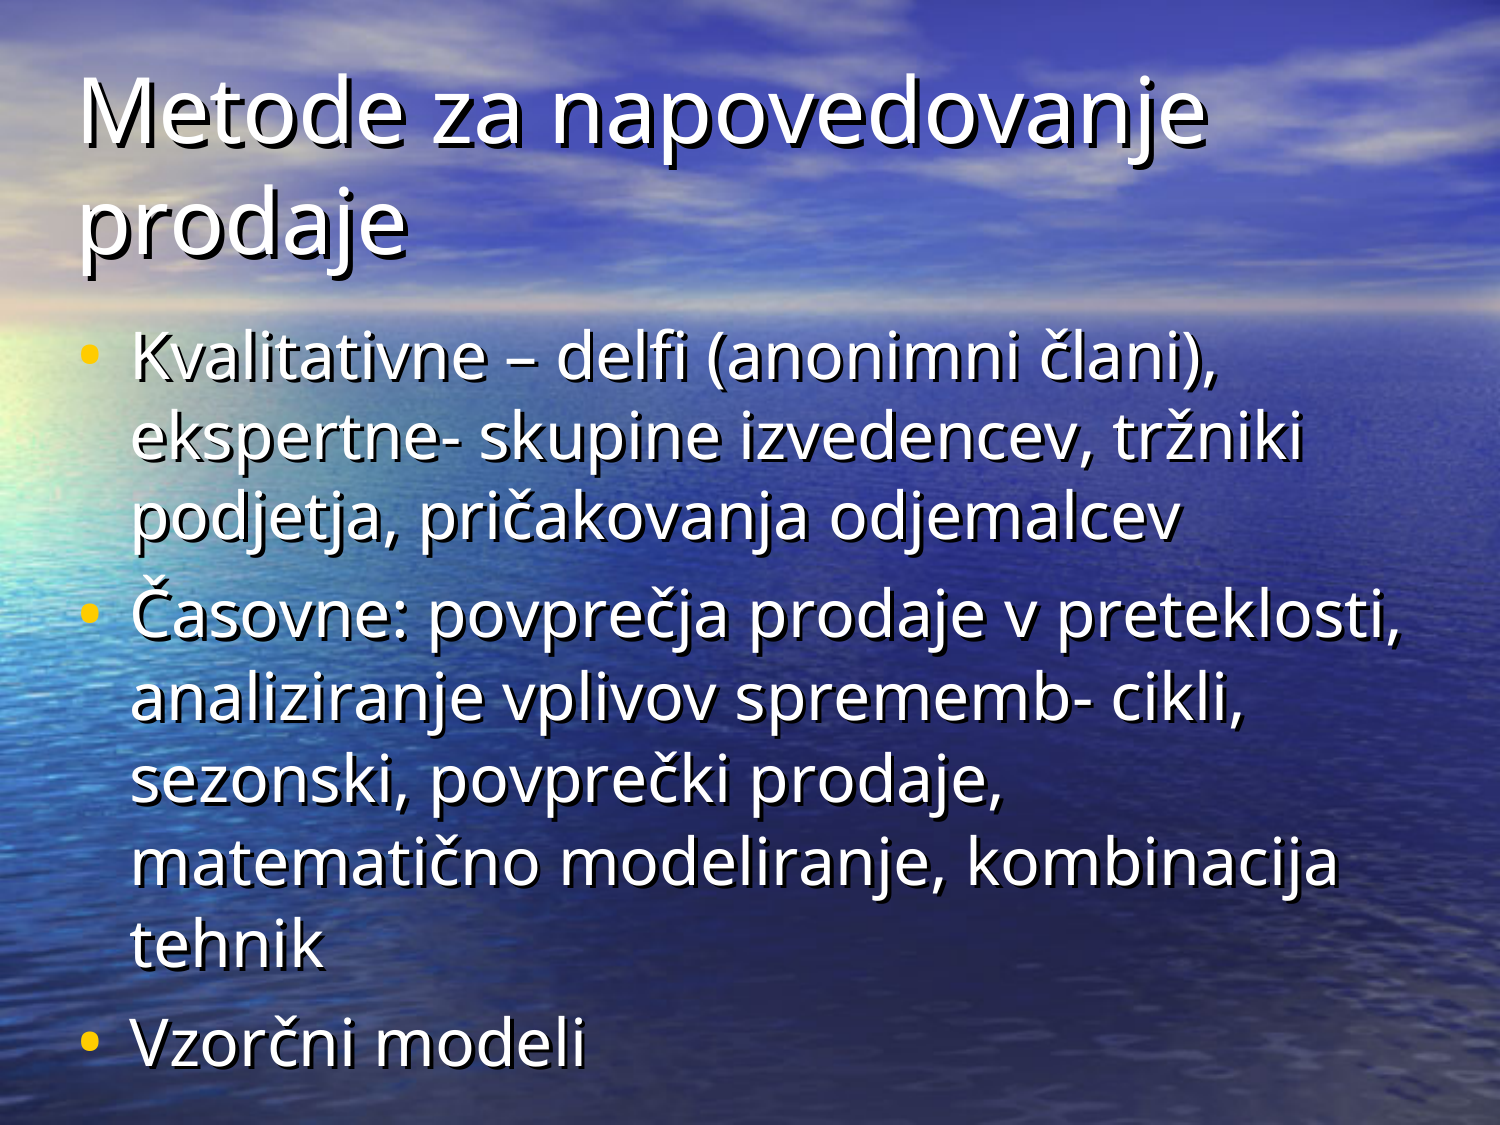

# Metode za napovedovanje prodaje
Kvalitativne – delfi (anonimni člani), ekspertne- skupine izvedencev, tržniki podjetja, pričakovanja odjemalcev
Časovne: povprečja prodaje v preteklosti, analiziranje vplivov sprememb- cikli, sezonski, povprečki prodaje, matematično modeliranje, kombinacija tehnik
Vzorčni modeli